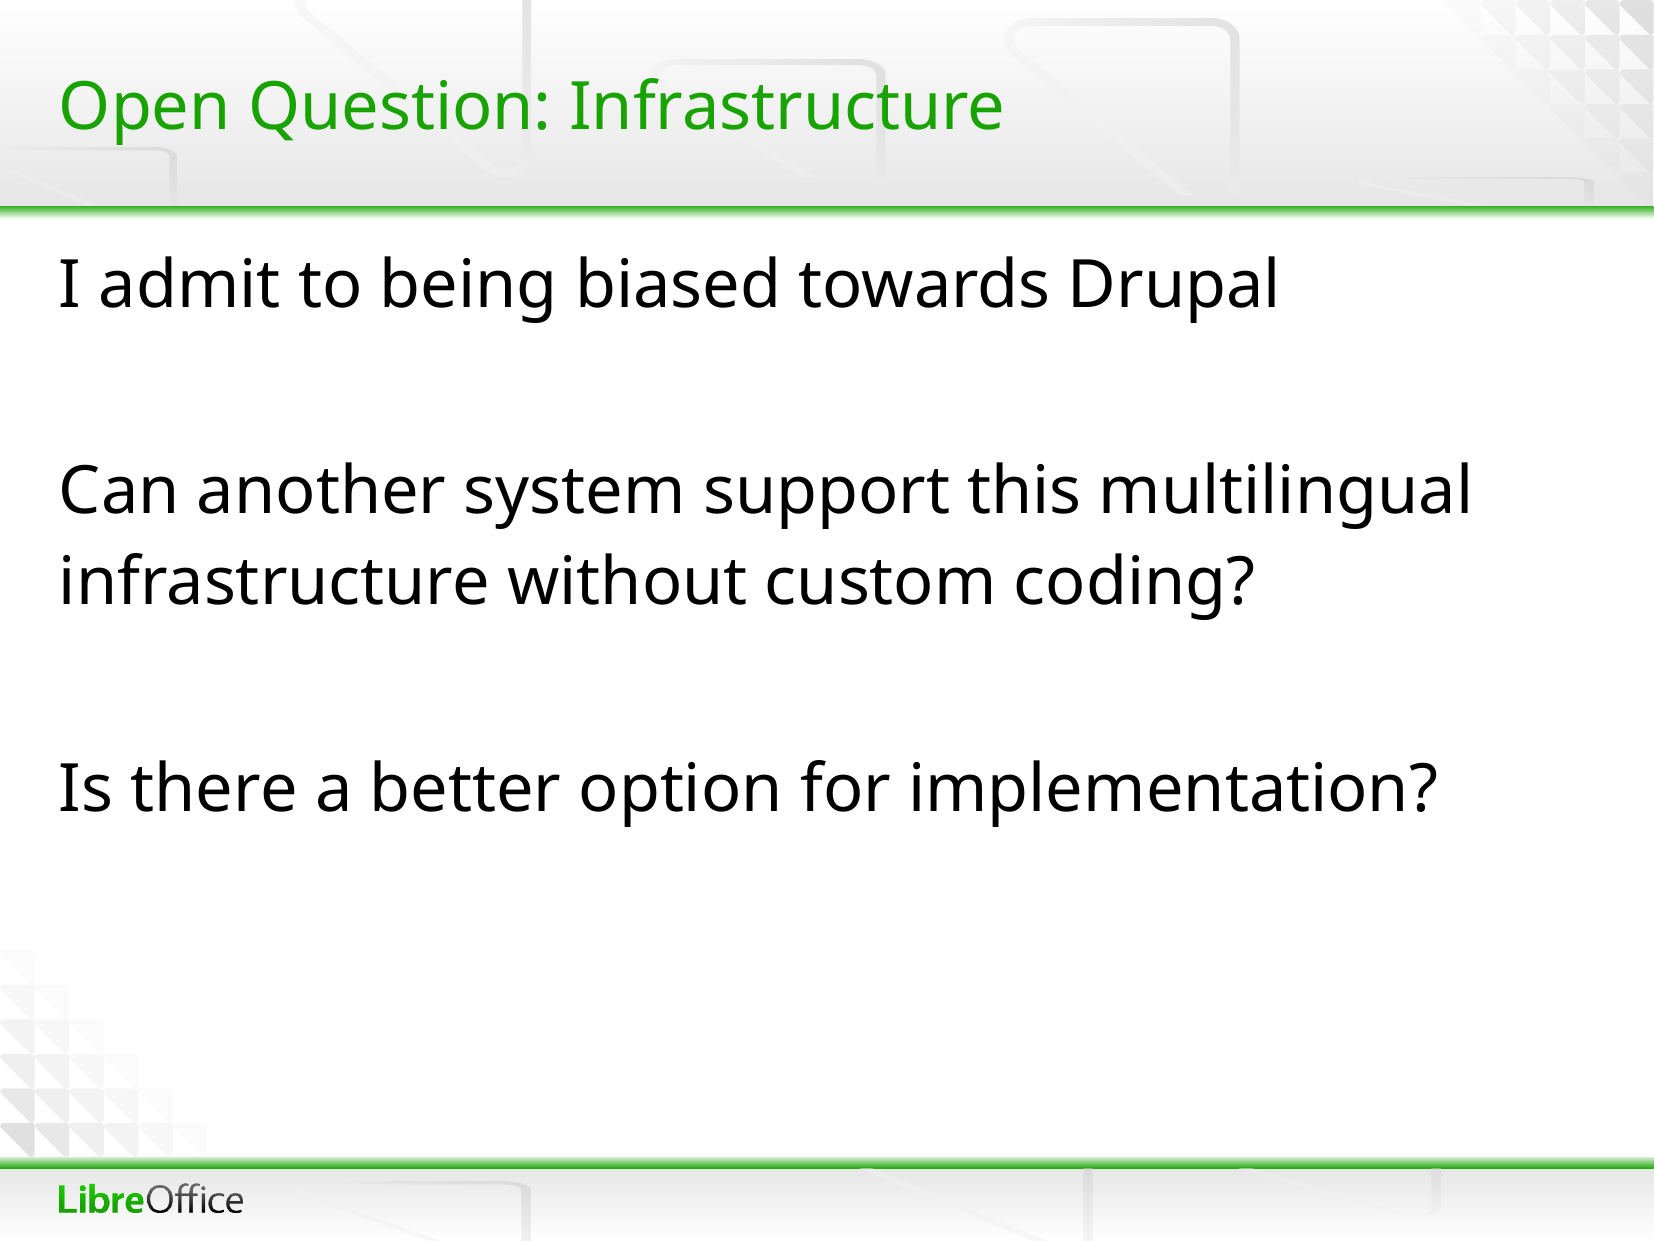

# Open Question: Infrastructure
I admit to being biased towards Drupal
Can another system support this multilingual infrastructure without custom coding?
Is there a better option for implementation?